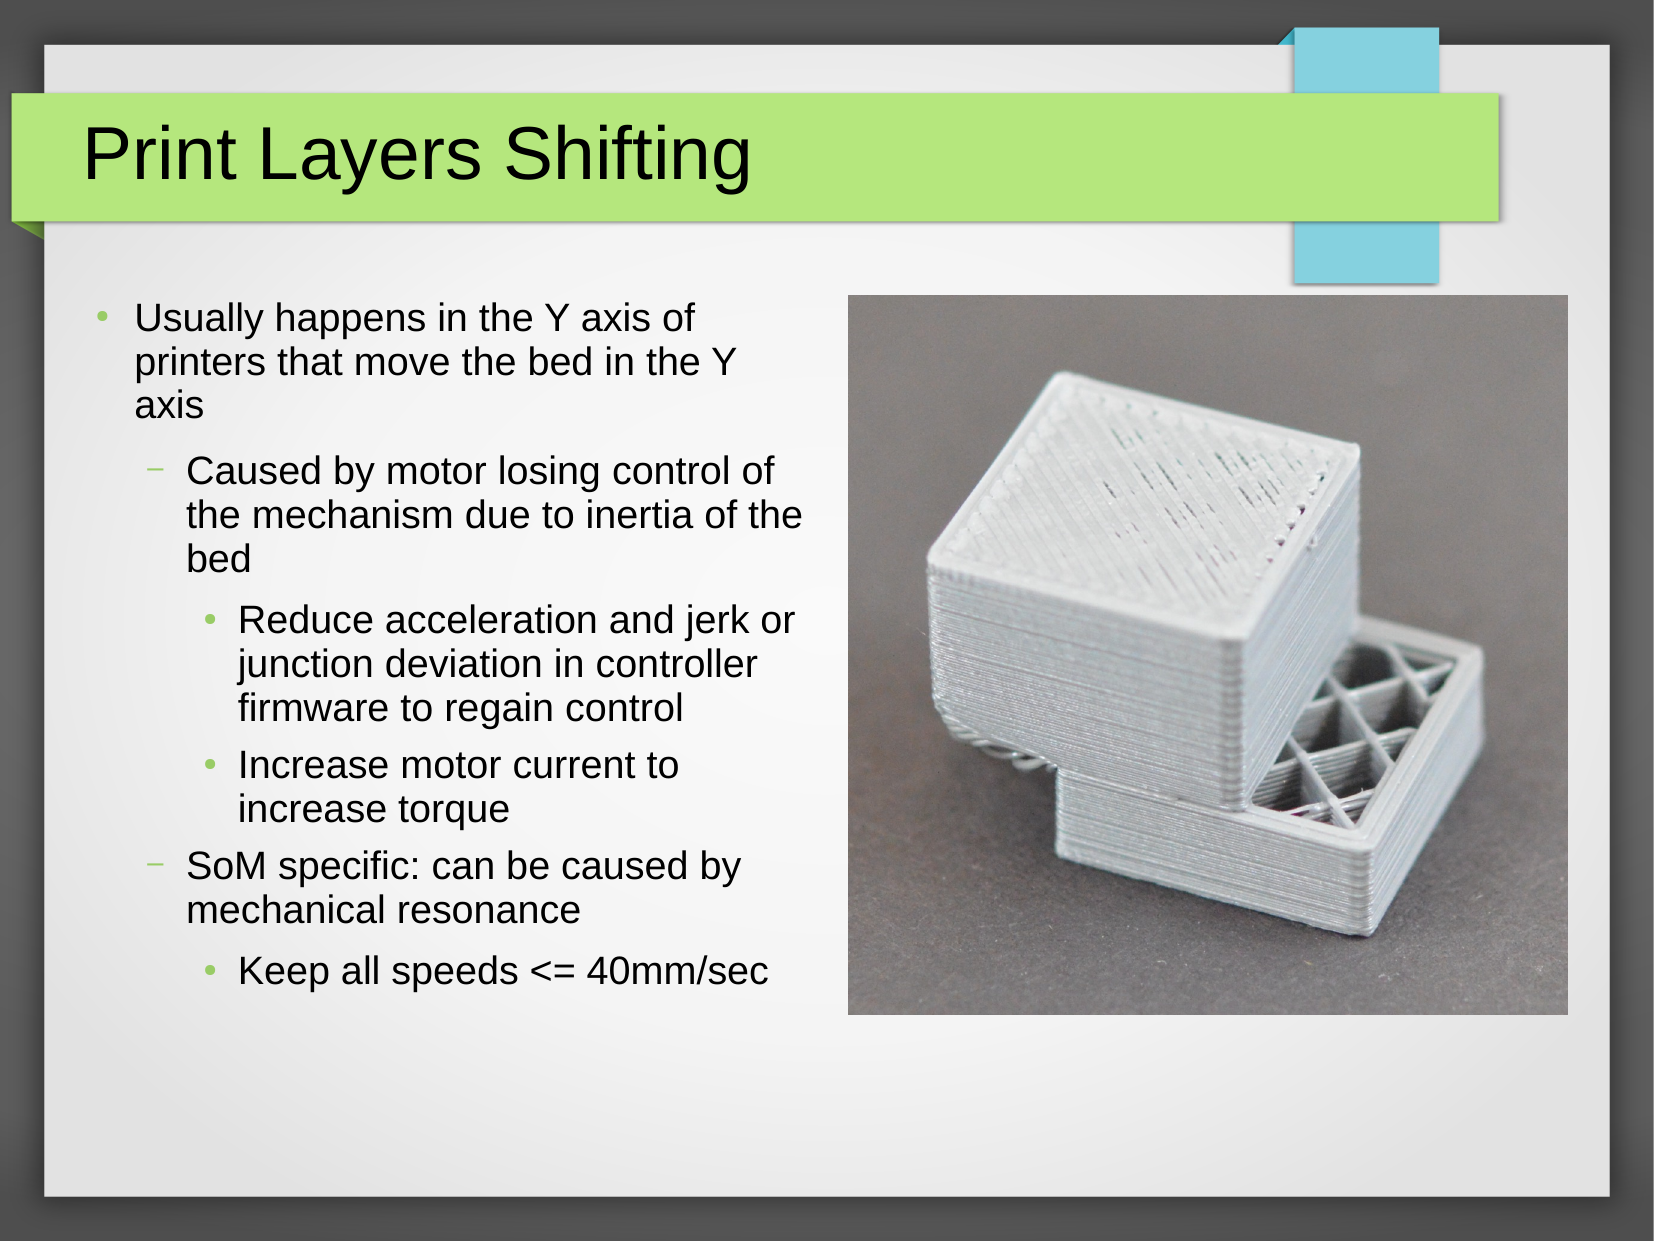

# Print Layers Shifting
Usually happens in the Y axis of printers that move the bed in the Y axis
Caused by motor losing control of the mechanism due to inertia of the bed
Reduce acceleration and jerk or junction deviation in controller firmware to regain control
Increase motor current to increase torque
SoM specific: can be caused by mechanical resonance
Keep all speeds <= 40mm/sec